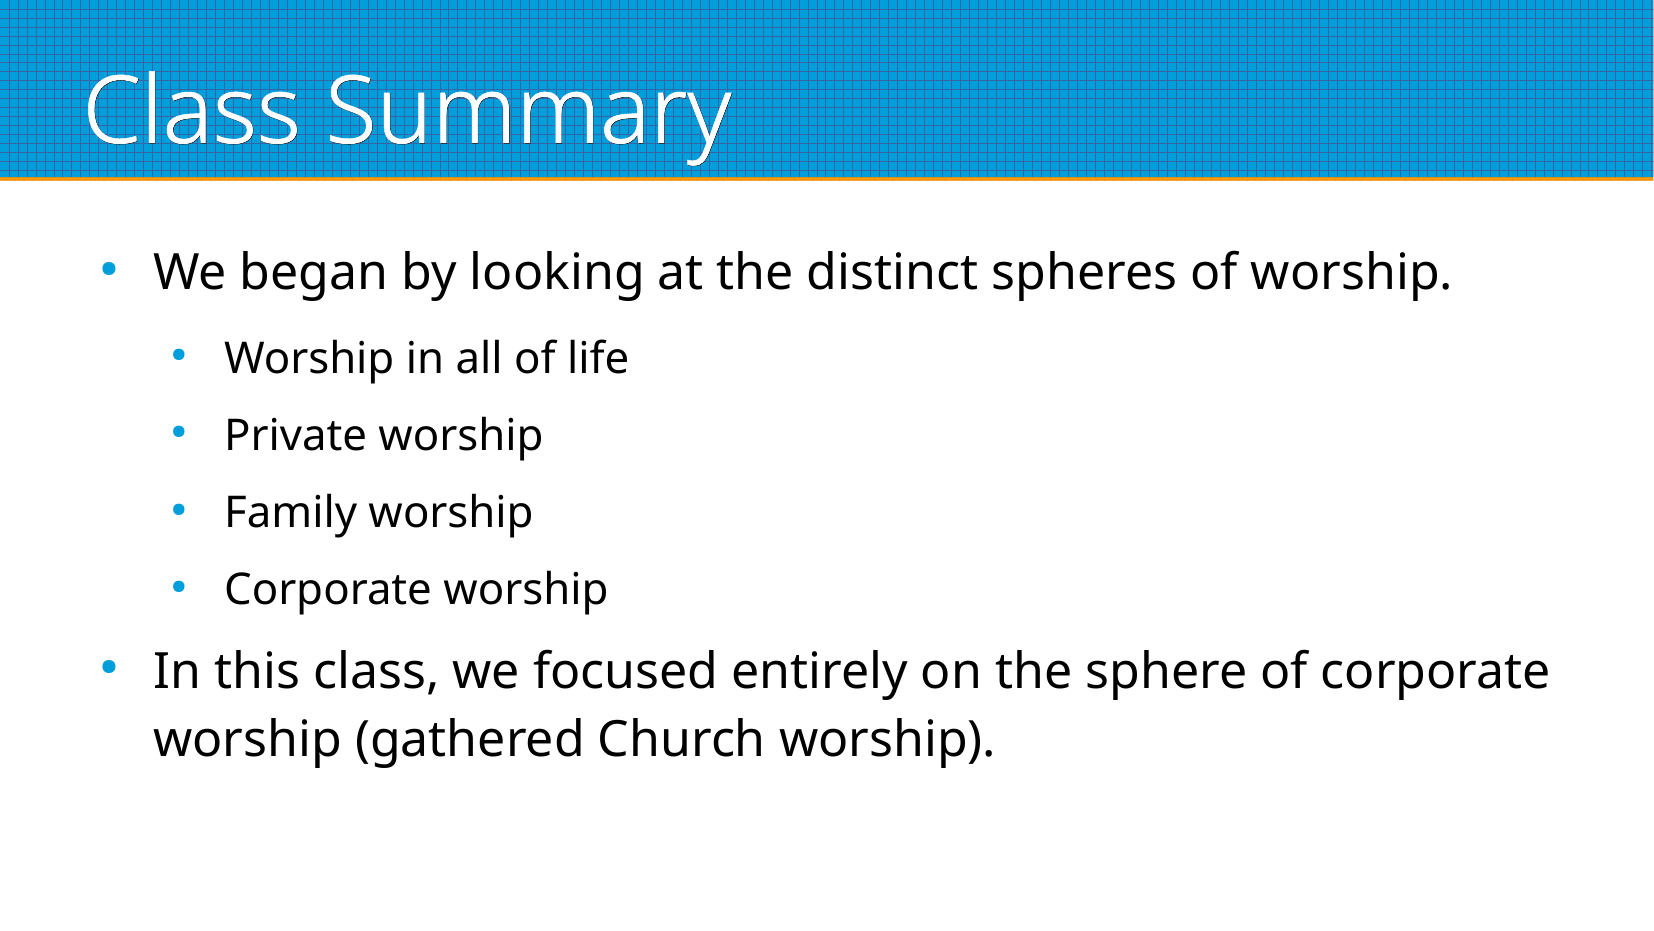

# Class Summary
We began by looking at the distinct spheres of worship.
Worship in all of life
Private worship
Family worship
Corporate worship
In this class, we focused entirely on the sphere of corporate worship (gathered Church worship).